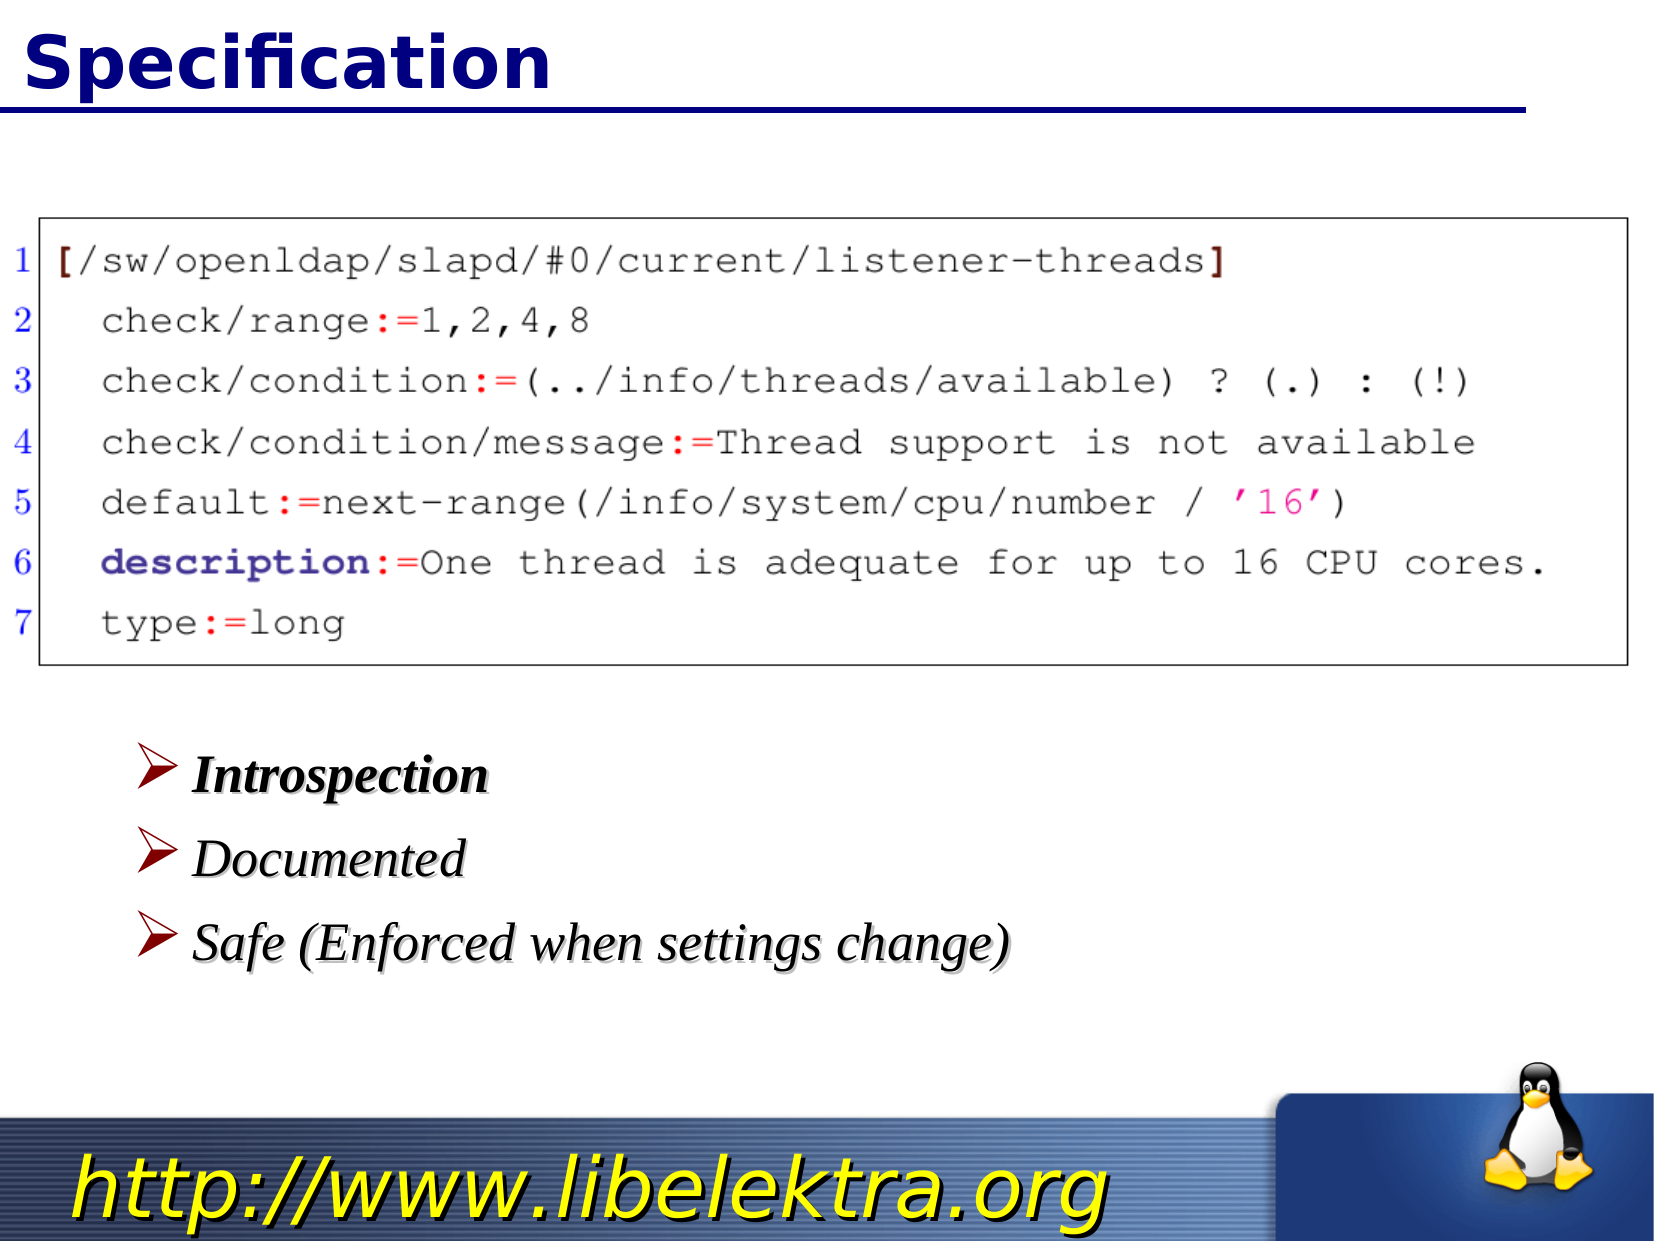

Specification
# Introspection
Documented
Safe (Enforced when settings change)